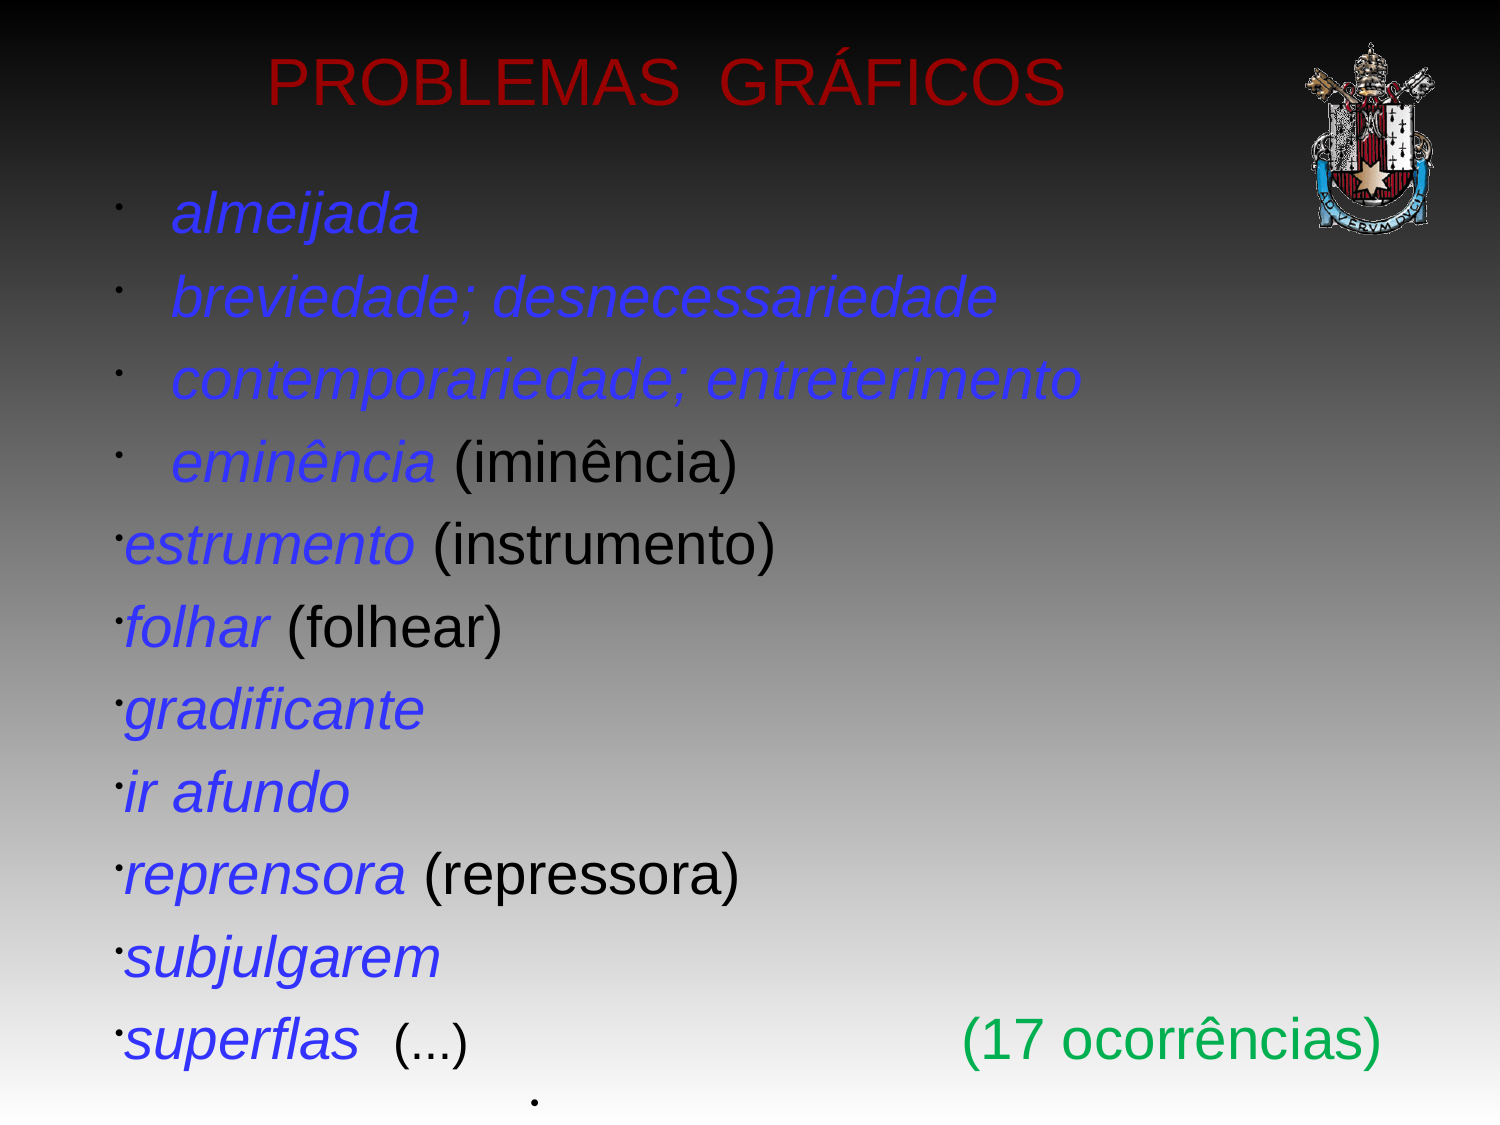

# PROBLEMAS GRÁFICOS
almeijada
breviedade; desnecessariedade
contemporariedade; entreterimento
eminência (iminência)
estrumento (instrumento)
folhar (folhear)
gradificante
ir afundo
reprensora (repressora)
subjulgarem
superflas (...) (17 ocorrências)